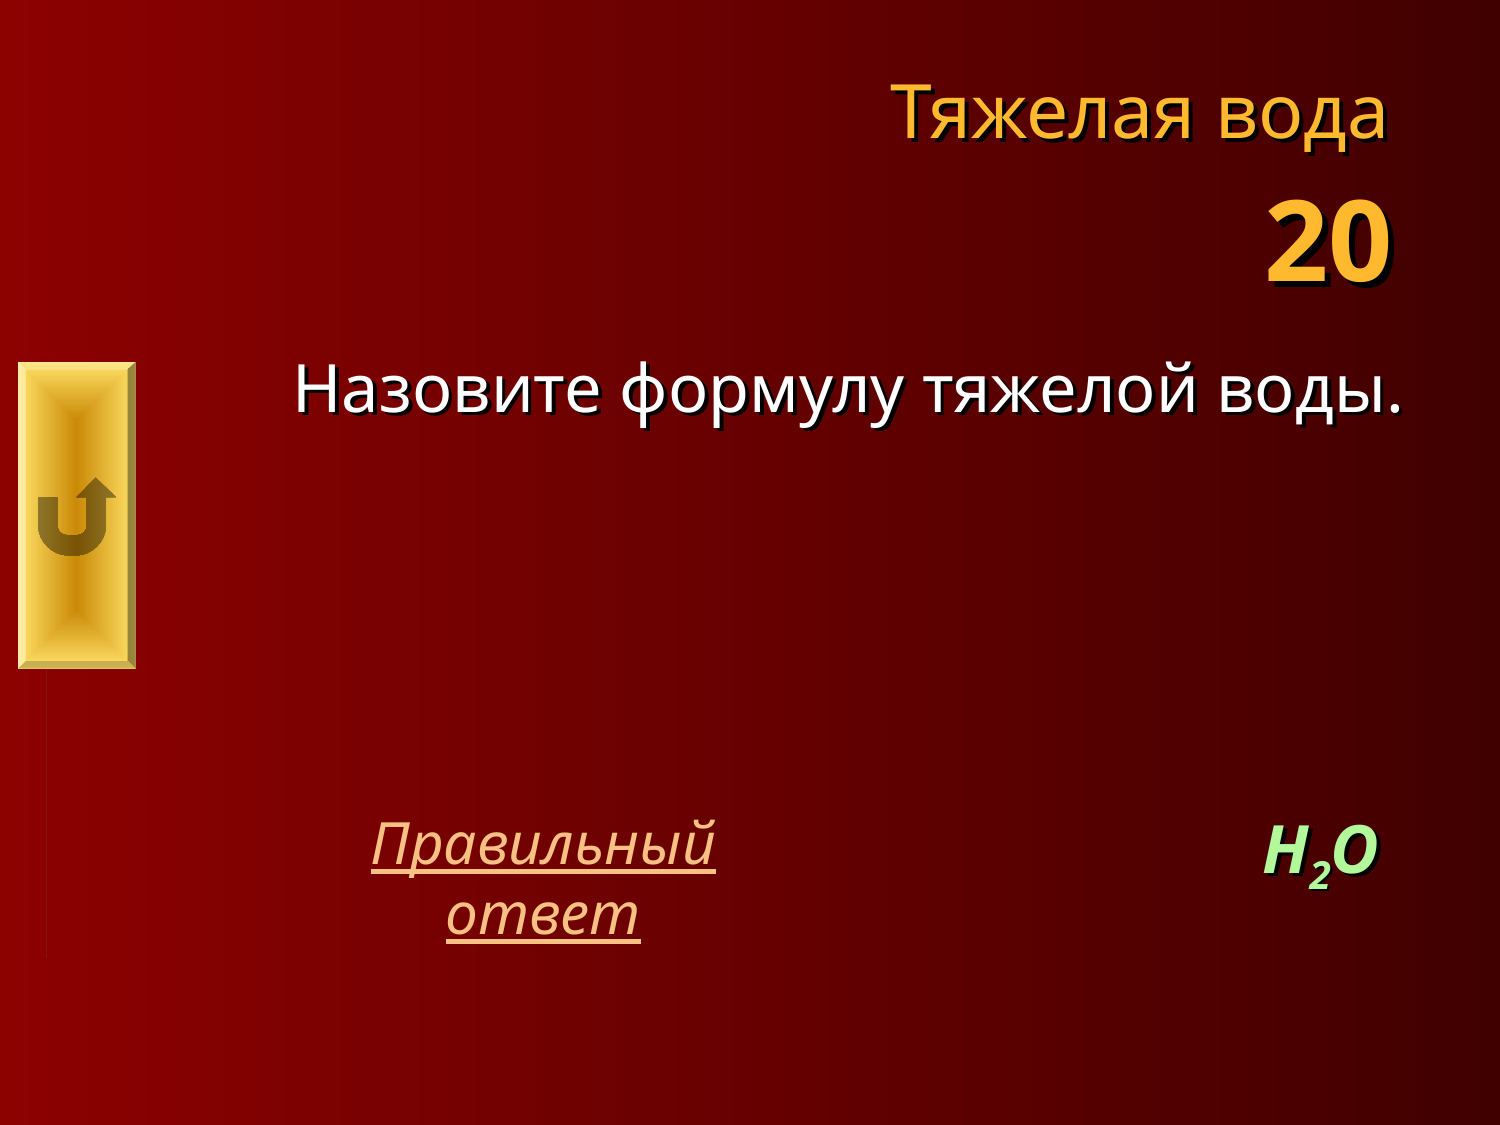

# Тяжелая вода
20
Назовите формулу тяжелой воды.
H2O
Правильный ответ